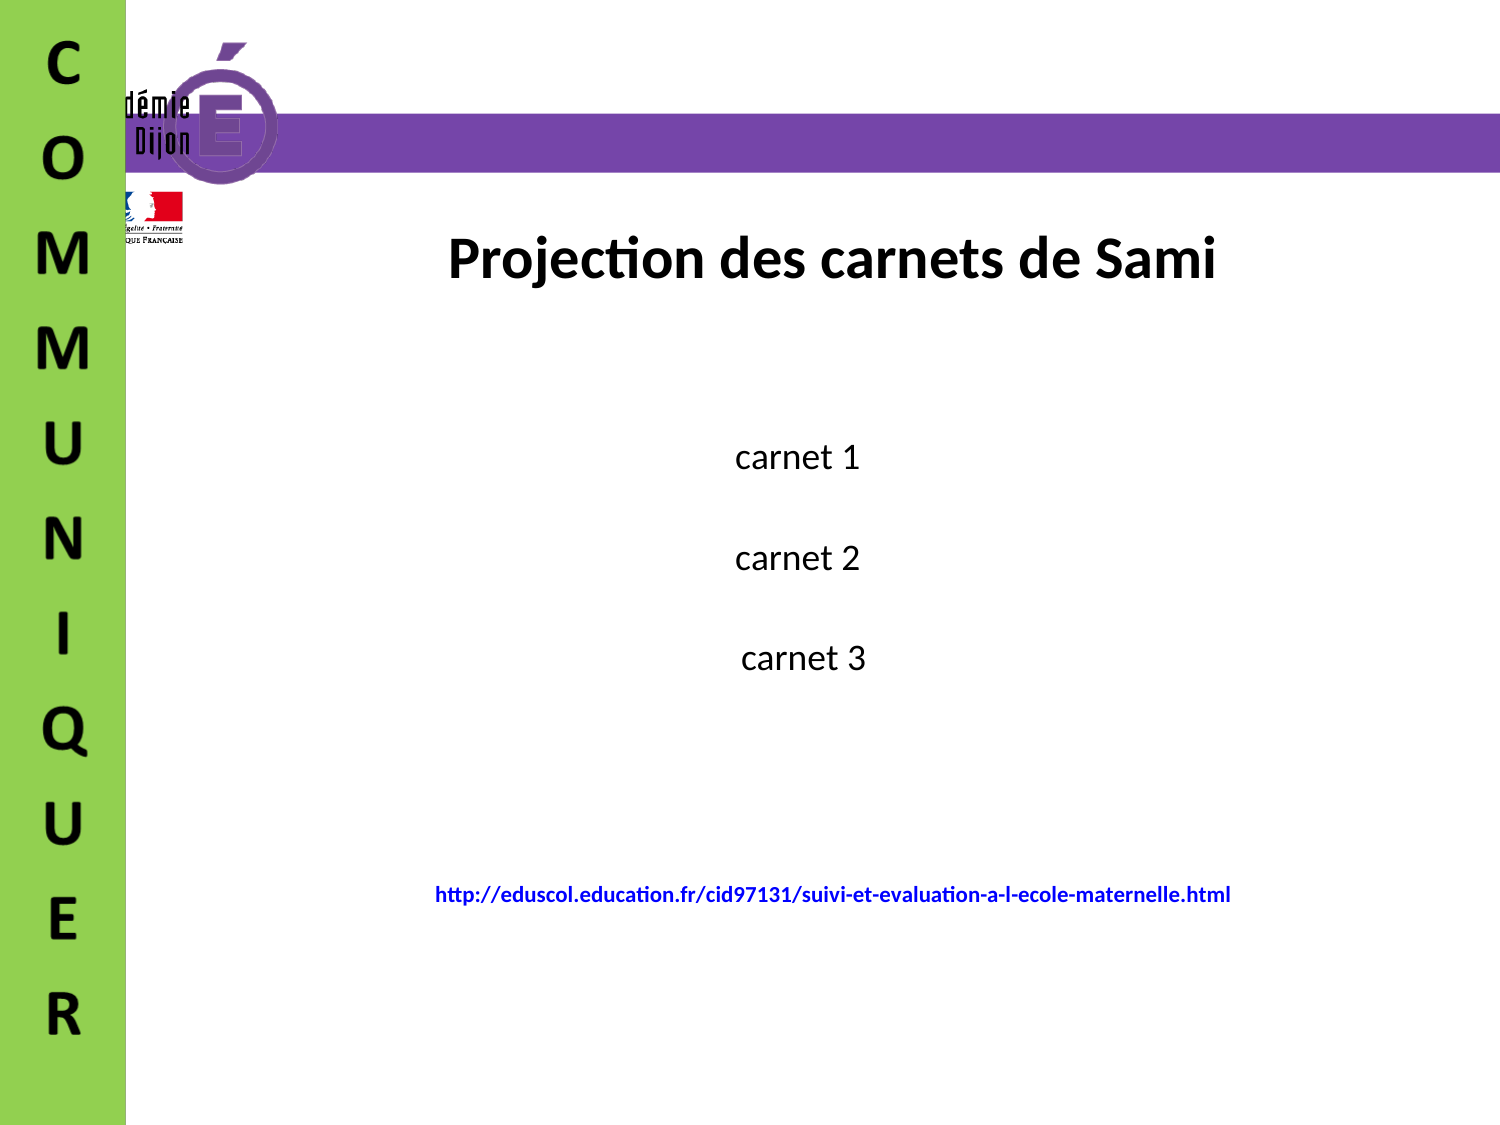

carnet 1
Projection des carnets de Sami
http://eduscol.education.fr/cid97131/suivi-et-evaluation-a-l-ecole-maternelle.html
carnet 2
carnet 3